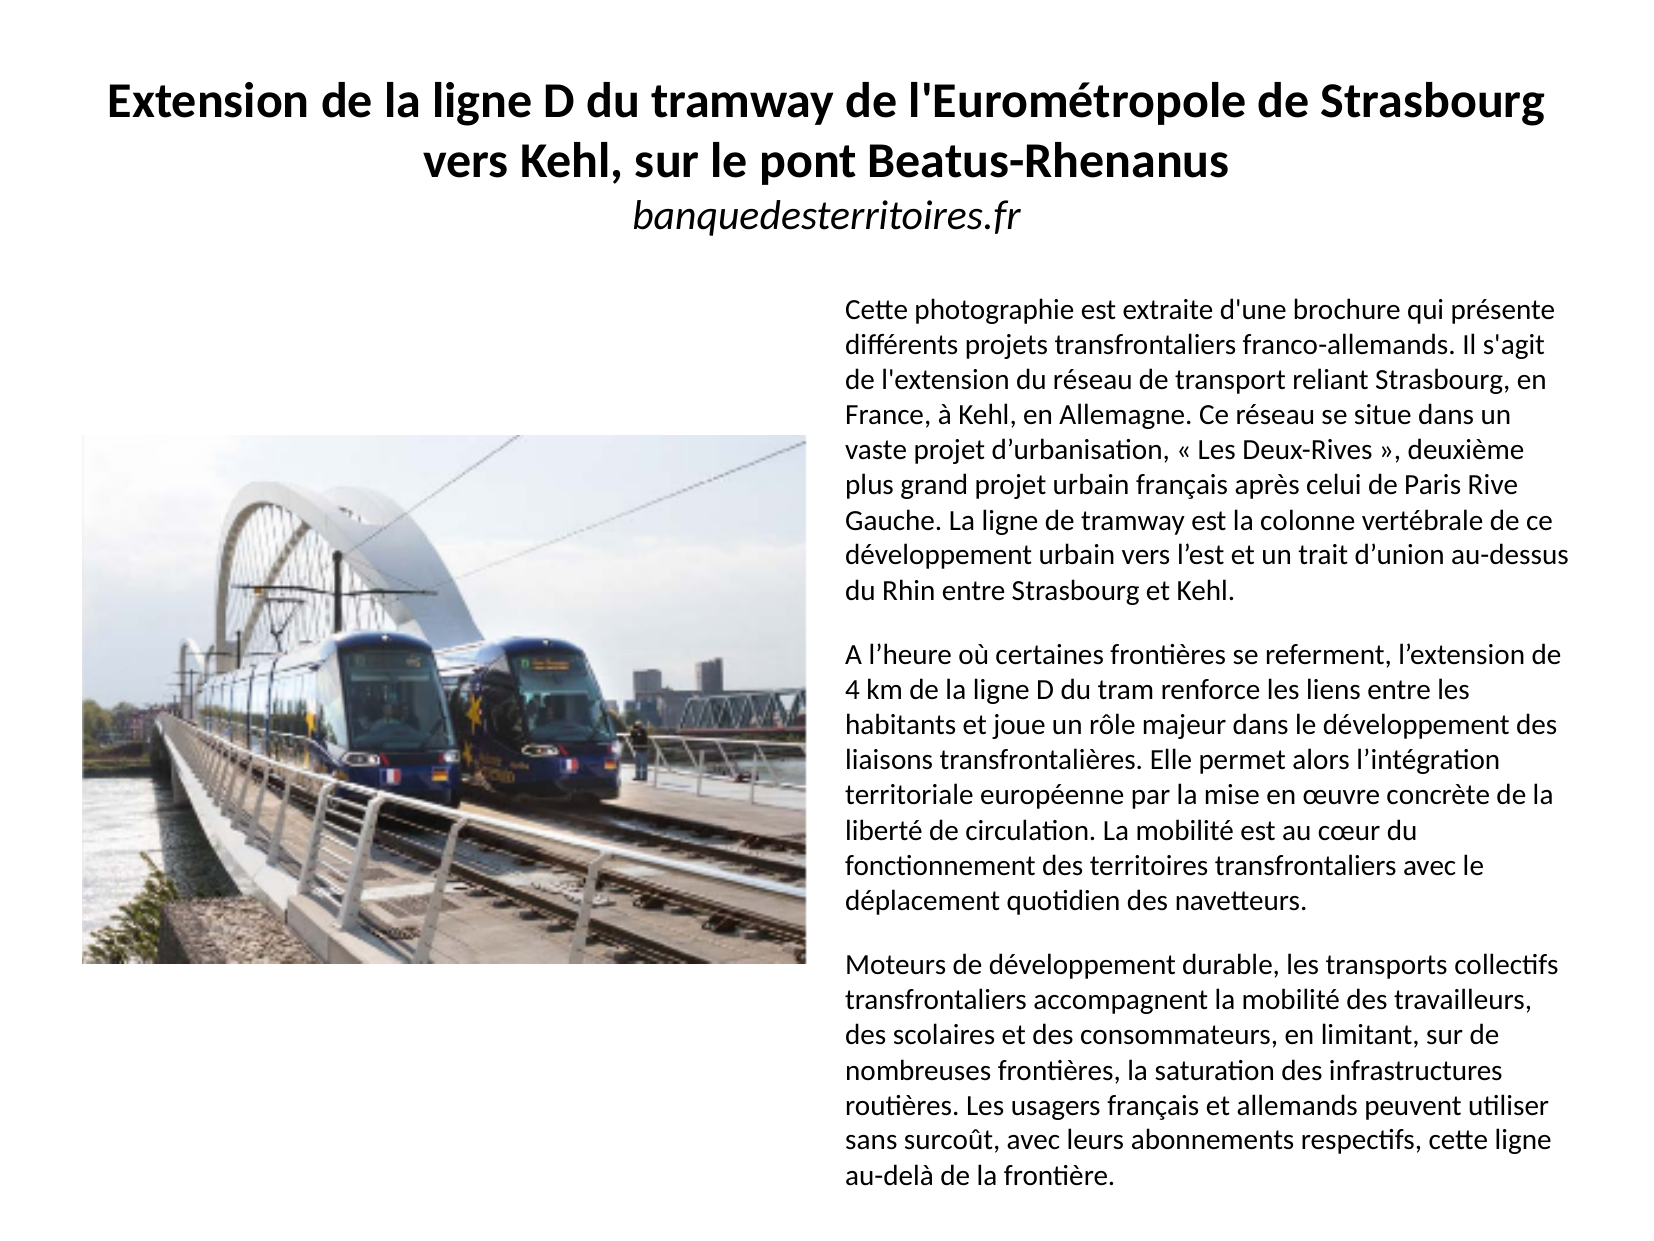

# Extension de la ligne D du tramway de l'Eurométropole de Strasbourg vers Kehl, sur le pont Beatus-Rhenanus banquedesterritoires.fr
Cette photographie est extraite d'une brochure qui présente différents projets transfrontaliers franco-allemands. Il s'agit de l'extension du réseau de transport reliant Strasbourg, en France, à Kehl, en Allemagne. Ce réseau se situe dans un vaste projet d’urbanisation, « Les Deux-Rives », deuxième plus grand projet urbain français après celui de Paris Rive Gauche. La ligne de tramway est la colonne vertébrale de ce développement urbain vers l’est et un trait d’union au-dessus du Rhin entre Strasbourg et Kehl.
A l’heure où certaines frontières se referment, l’extension de 4 km de la ligne D du tram renforce les liens entre les habitants et joue un rôle majeur dans le développement des liaisons transfrontalières. Elle permet alors l’intégration territoriale européenne par la mise en œuvre concrète de la liberté de circulation. La mobilité est au cœur du fonctionnement des territoires transfrontaliers avec le déplacement quotidien des navetteurs.
Moteurs de développement durable, les transports collectifs transfrontaliers accompagnent la mobilité des travailleurs, des scolaires et des consommateurs, en limitant, sur de nombreuses frontières, la saturation des infrastructures routières. Les usagers français et allemands peuvent utiliser sans surcoût, avec leurs abonnements respectifs, cette ligne au-delà de la frontière.